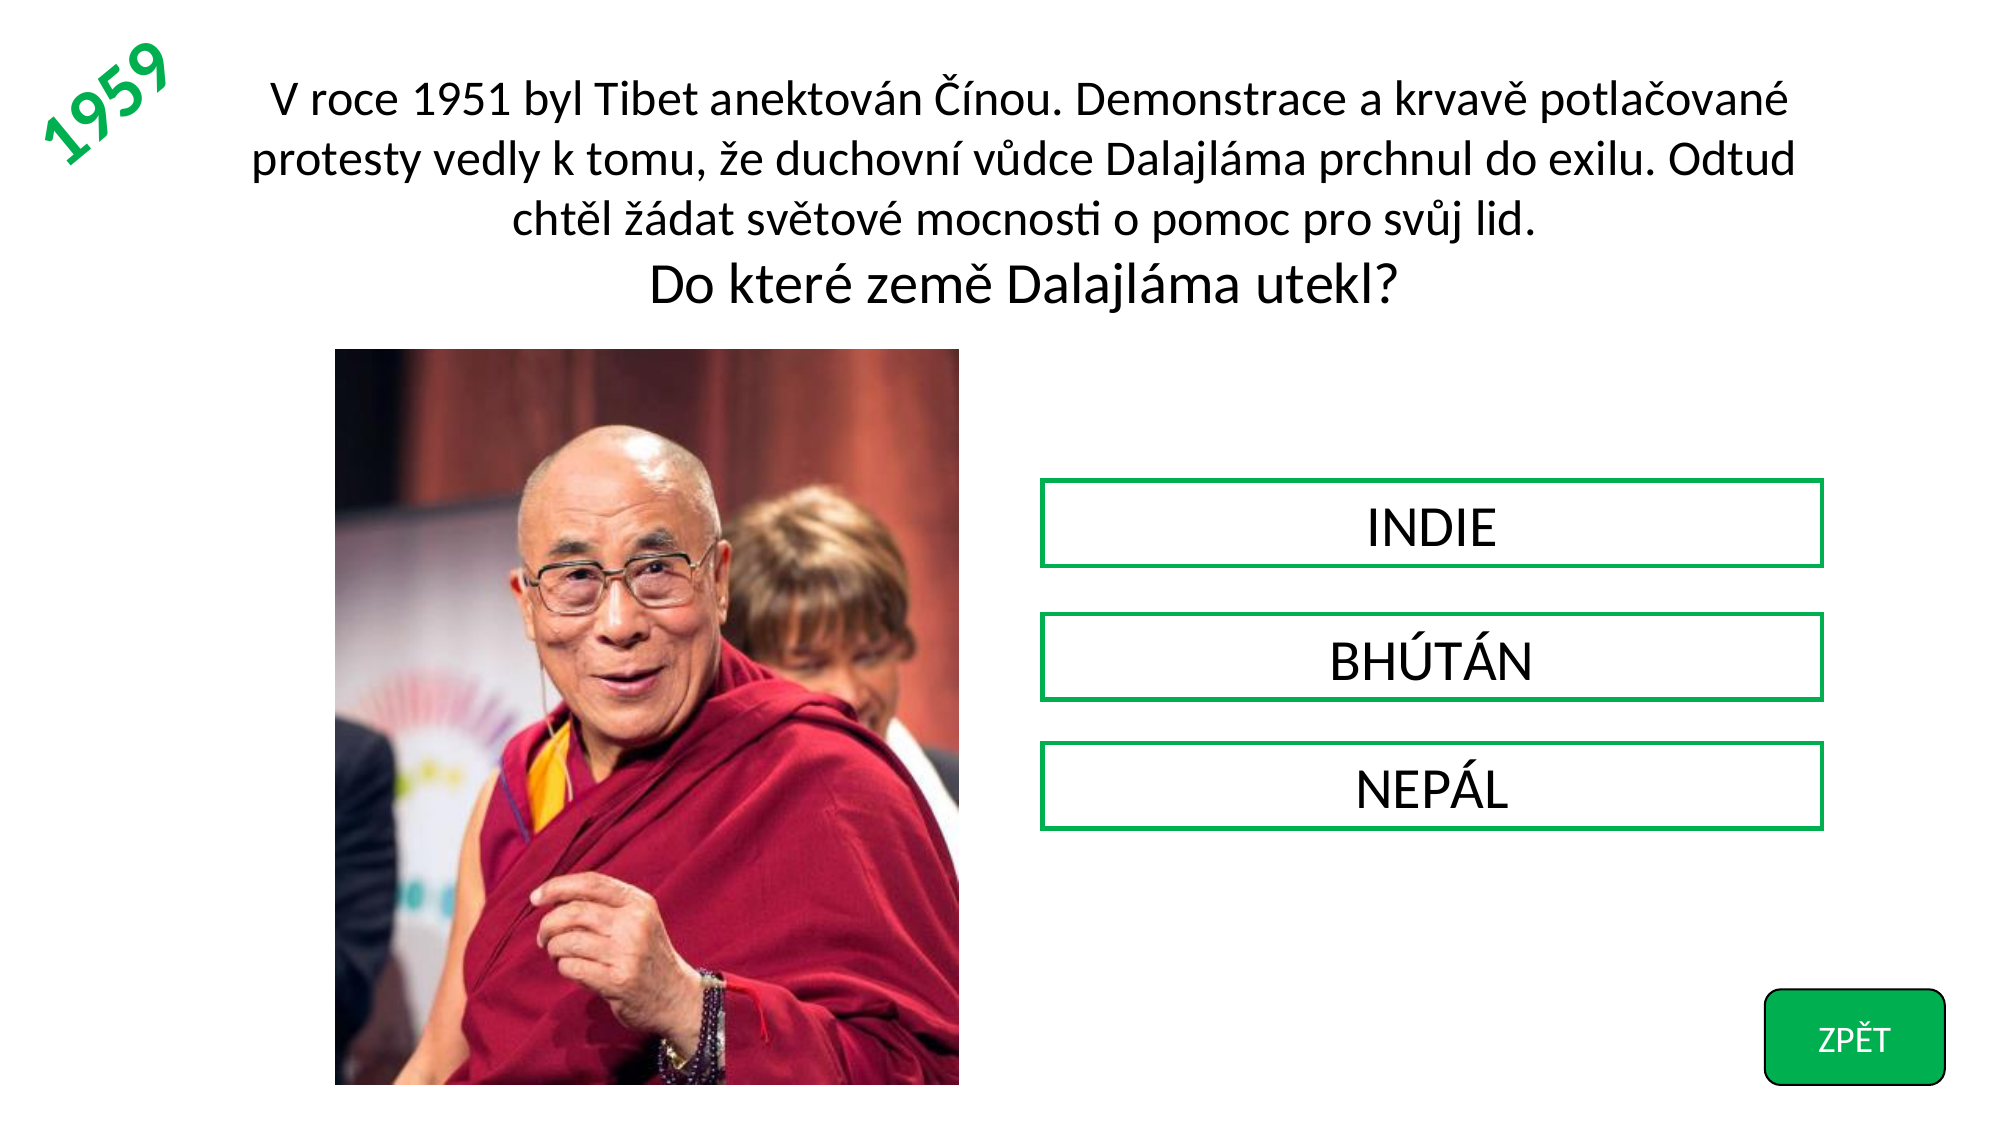

1959
 V roce 1951 byl Tibet anektován Čínou. Demonstrace a krvavě potlačované protesty vedly k tomu, že duchovní vůdce Dalajláma prchnul do exilu. Odtud chtěl žádat světové mocnosti o pomoc pro svůj lid.
Do které země Dalajláma utekl?
INDIE
BHÚTÁN
NEPÁL
ZPĚT